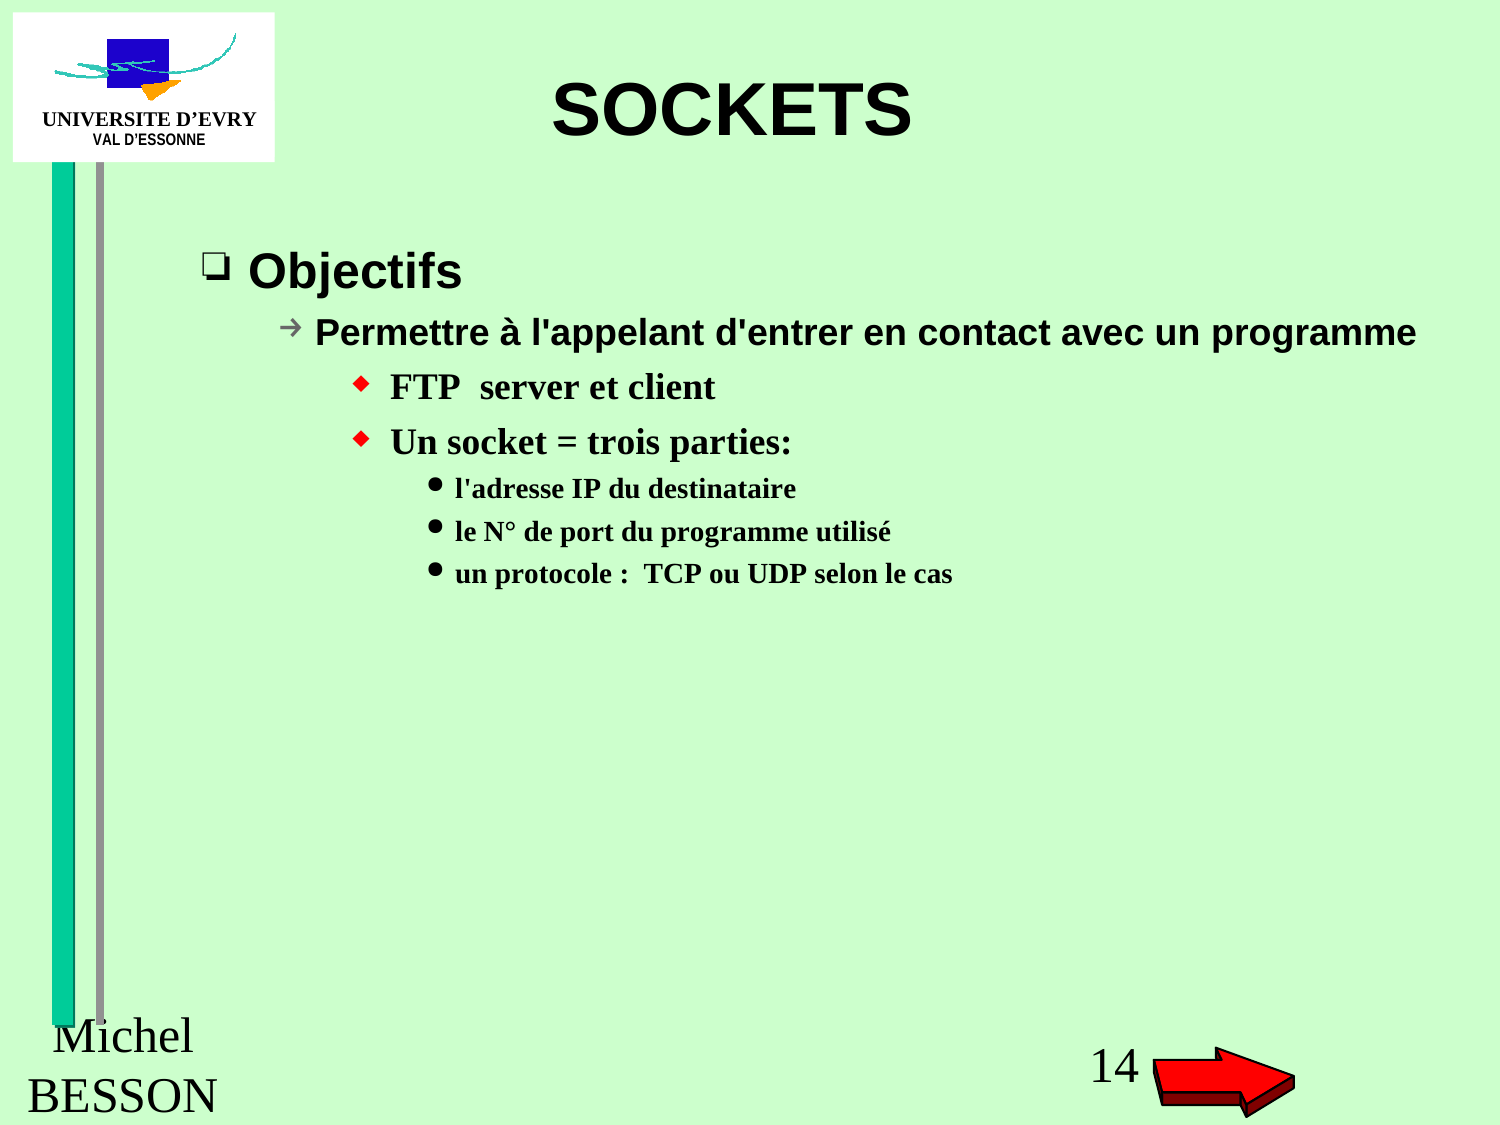

# SOCKETS
Objectifs
Permettre à l'appelant d'entrer en contact avec un programme
FTP server et client
Un socket = trois parties:
l'adresse IP du destinataire
le N° de port du programme utilisé
un protocole : TCP ou UDP selon le cas
14